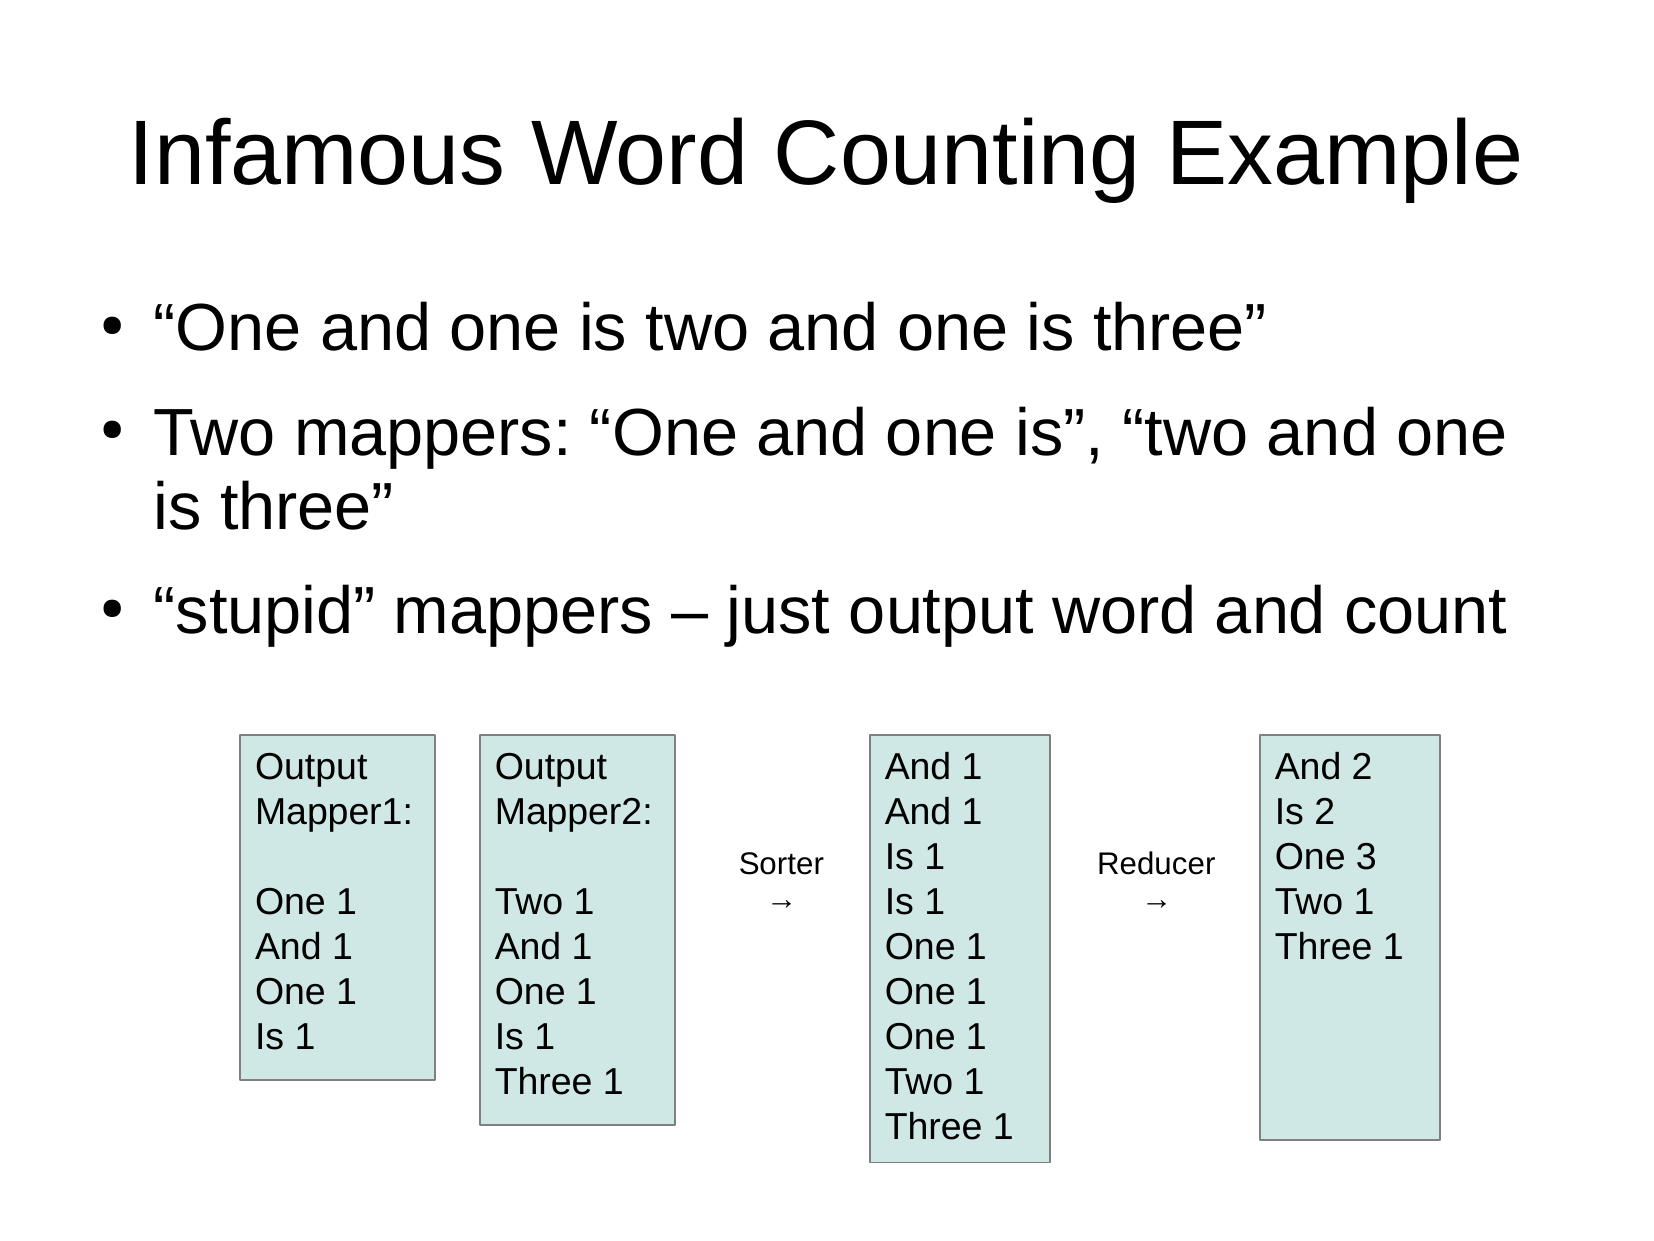

# Infamous Word Counting Example
“One and one is two and one is three”
Two mappers: “One and one is”, “two and one is three”
“stupid” mappers – just output word and count
Output
Mapper1:
One 1
And 1
One 1
Is 1
Output
Mapper2:
Two 1
And 1
One 1
Is 1
Three 1
And 1
And 1
Is 1
Is 1
One 1
One 1
One 1
Two 1
Three 1
And 2
Is 2
One 3
Two 1
Three 1
Sorter
→
Reducer
→